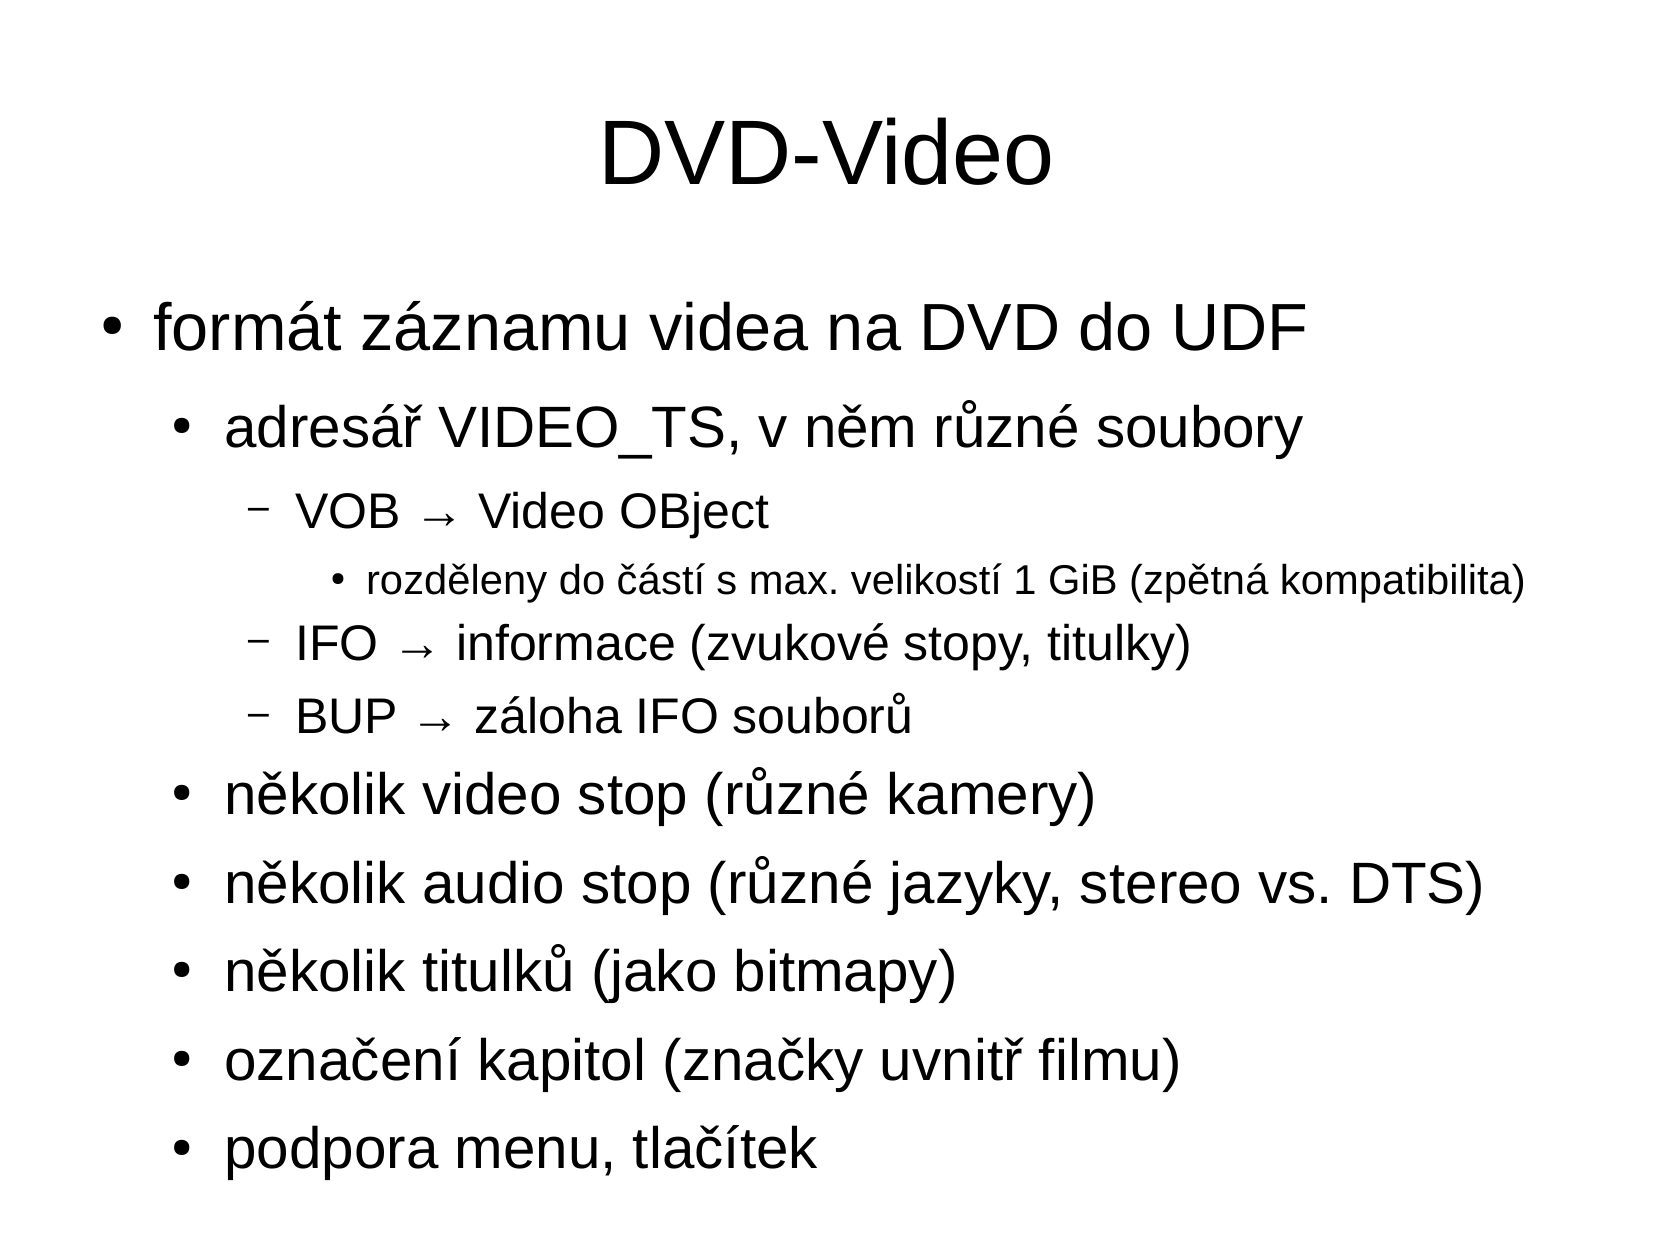

# DVD-Video
formát záznamu videa na DVD do UDF
adresář VIDEO_TS, v něm různé soubory
VOB → Video OBject
rozděleny do částí s max. velikostí 1 GiB (zpětná kompatibilita)
IFO → informace (zvukové stopy, titulky)
BUP → záloha IFO souborů
několik video stop (různé kamery)
několik audio stop (různé jazyky, stereo vs. DTS)
několik titulků (jako bitmapy)
označení kapitol (značky uvnitř filmu)
podpora menu, tlačítek